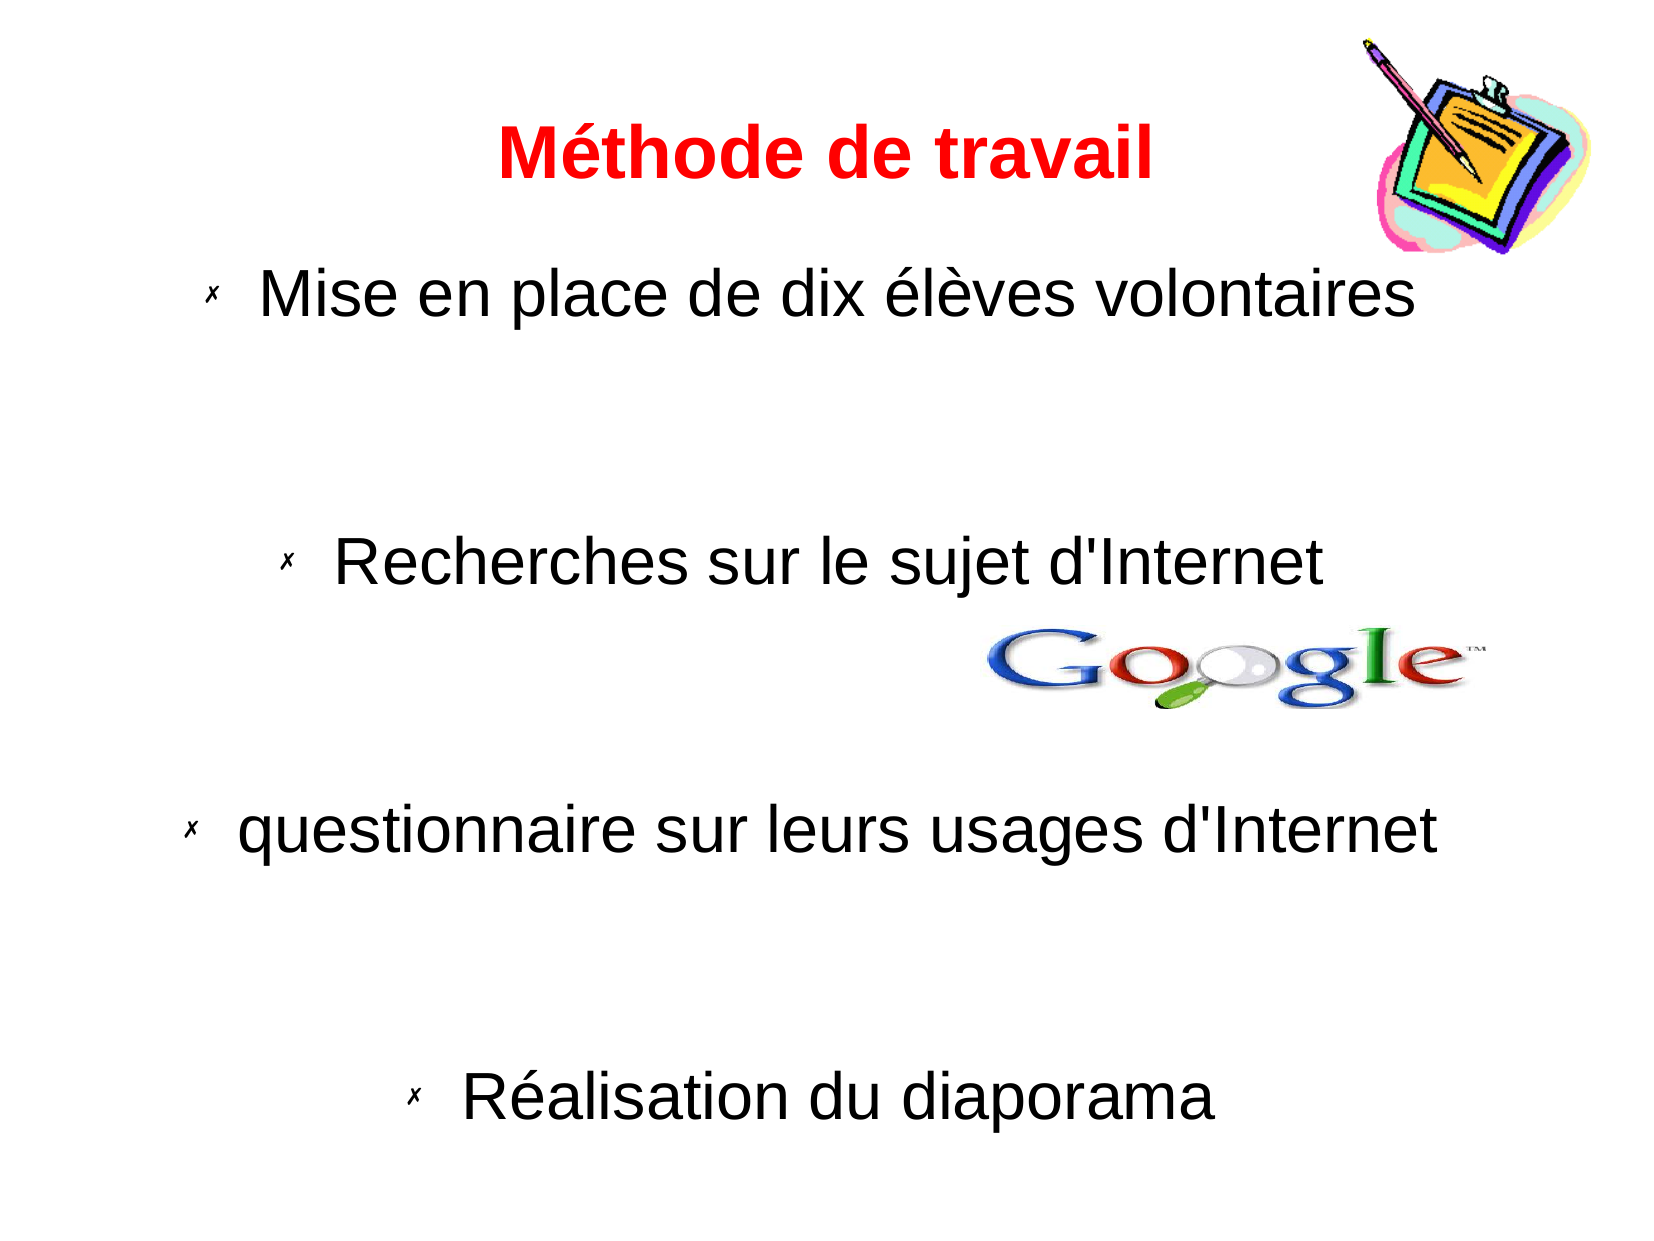

# Méthode de travail
Mise en place de dix élèves volontaires
Recherches sur le sujet d'Internet
questionnaire sur leurs usages d'Internet
Réalisation du diaporama